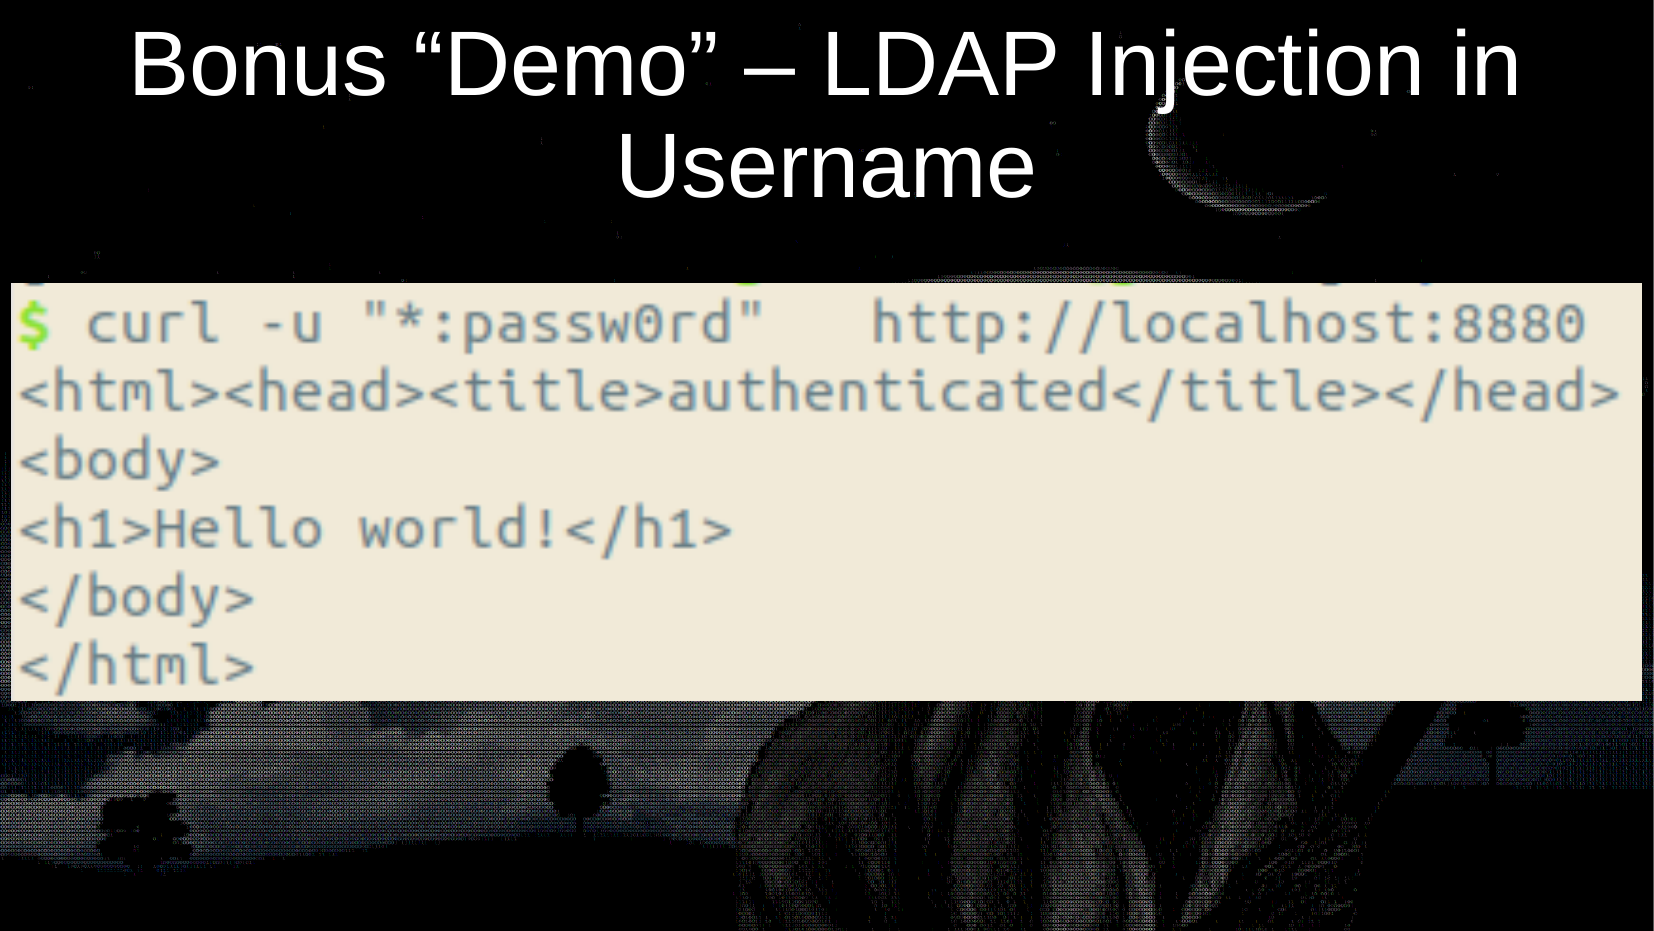

# Bonus “Demo” – LDAP Injection in Username